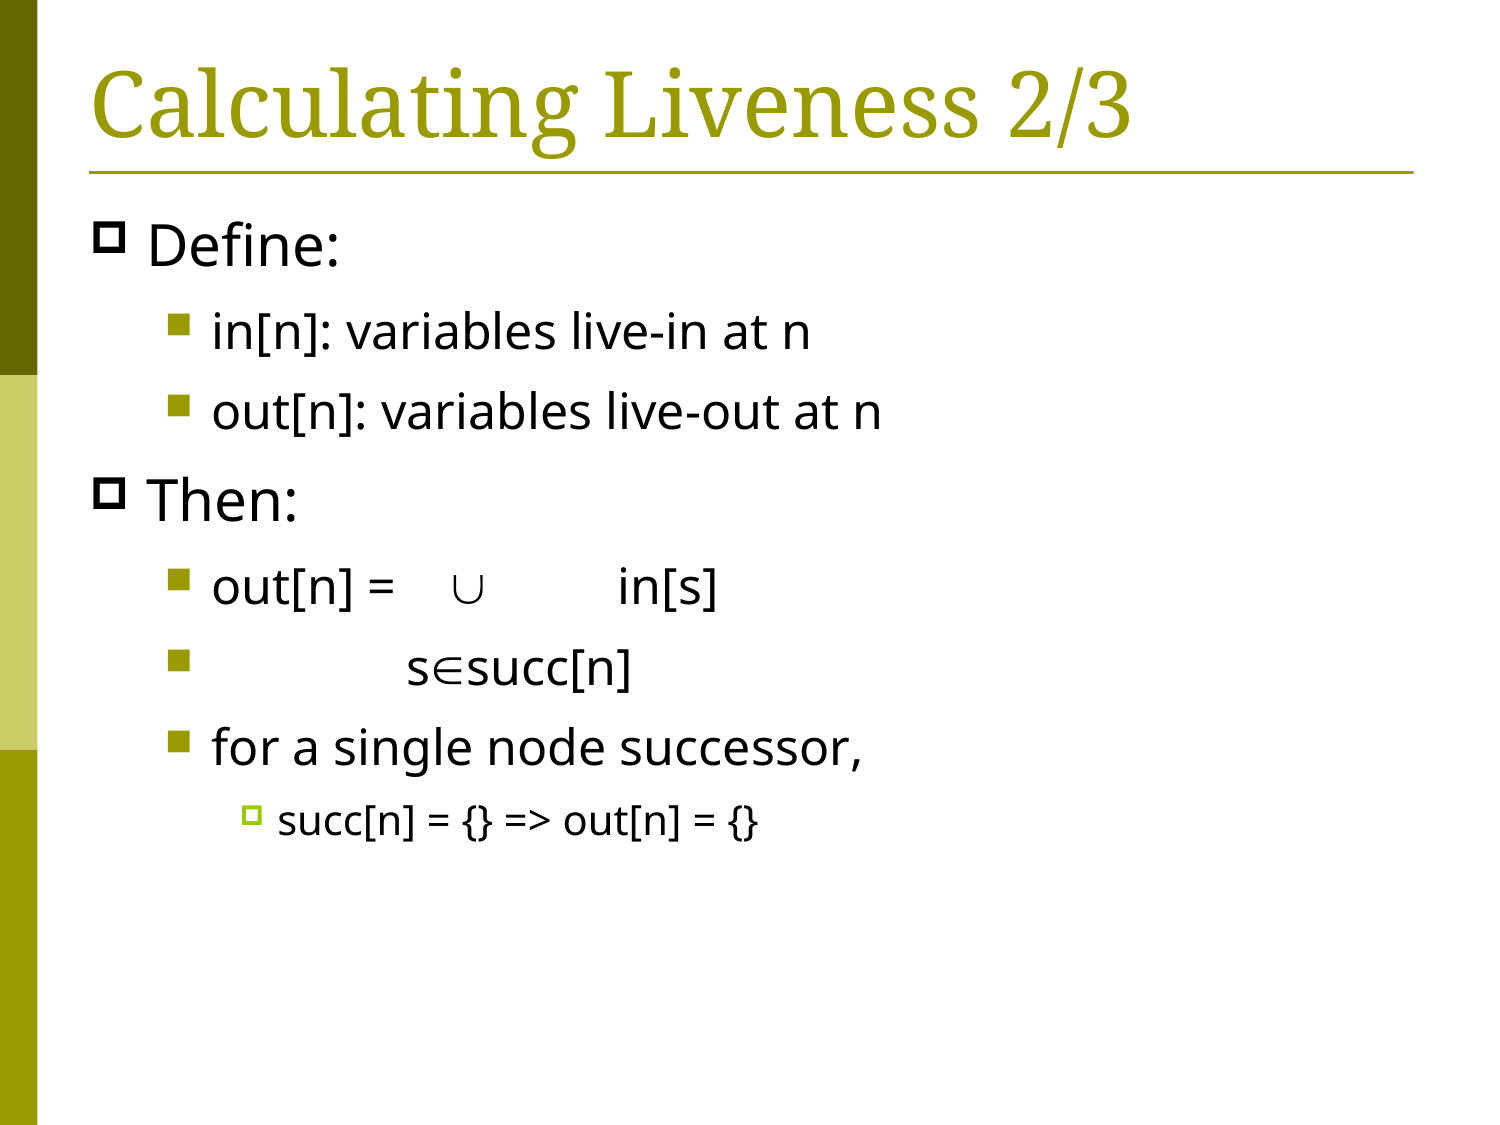

# Calculating Liveness 2/3
Define:
in[n]: variables live-in at n
out[n]: variables live-out at n
Then:
out[n] =  in[s]
 ssucc[n]
for a single node successor,
succ[n] = {} => out[n] = {}